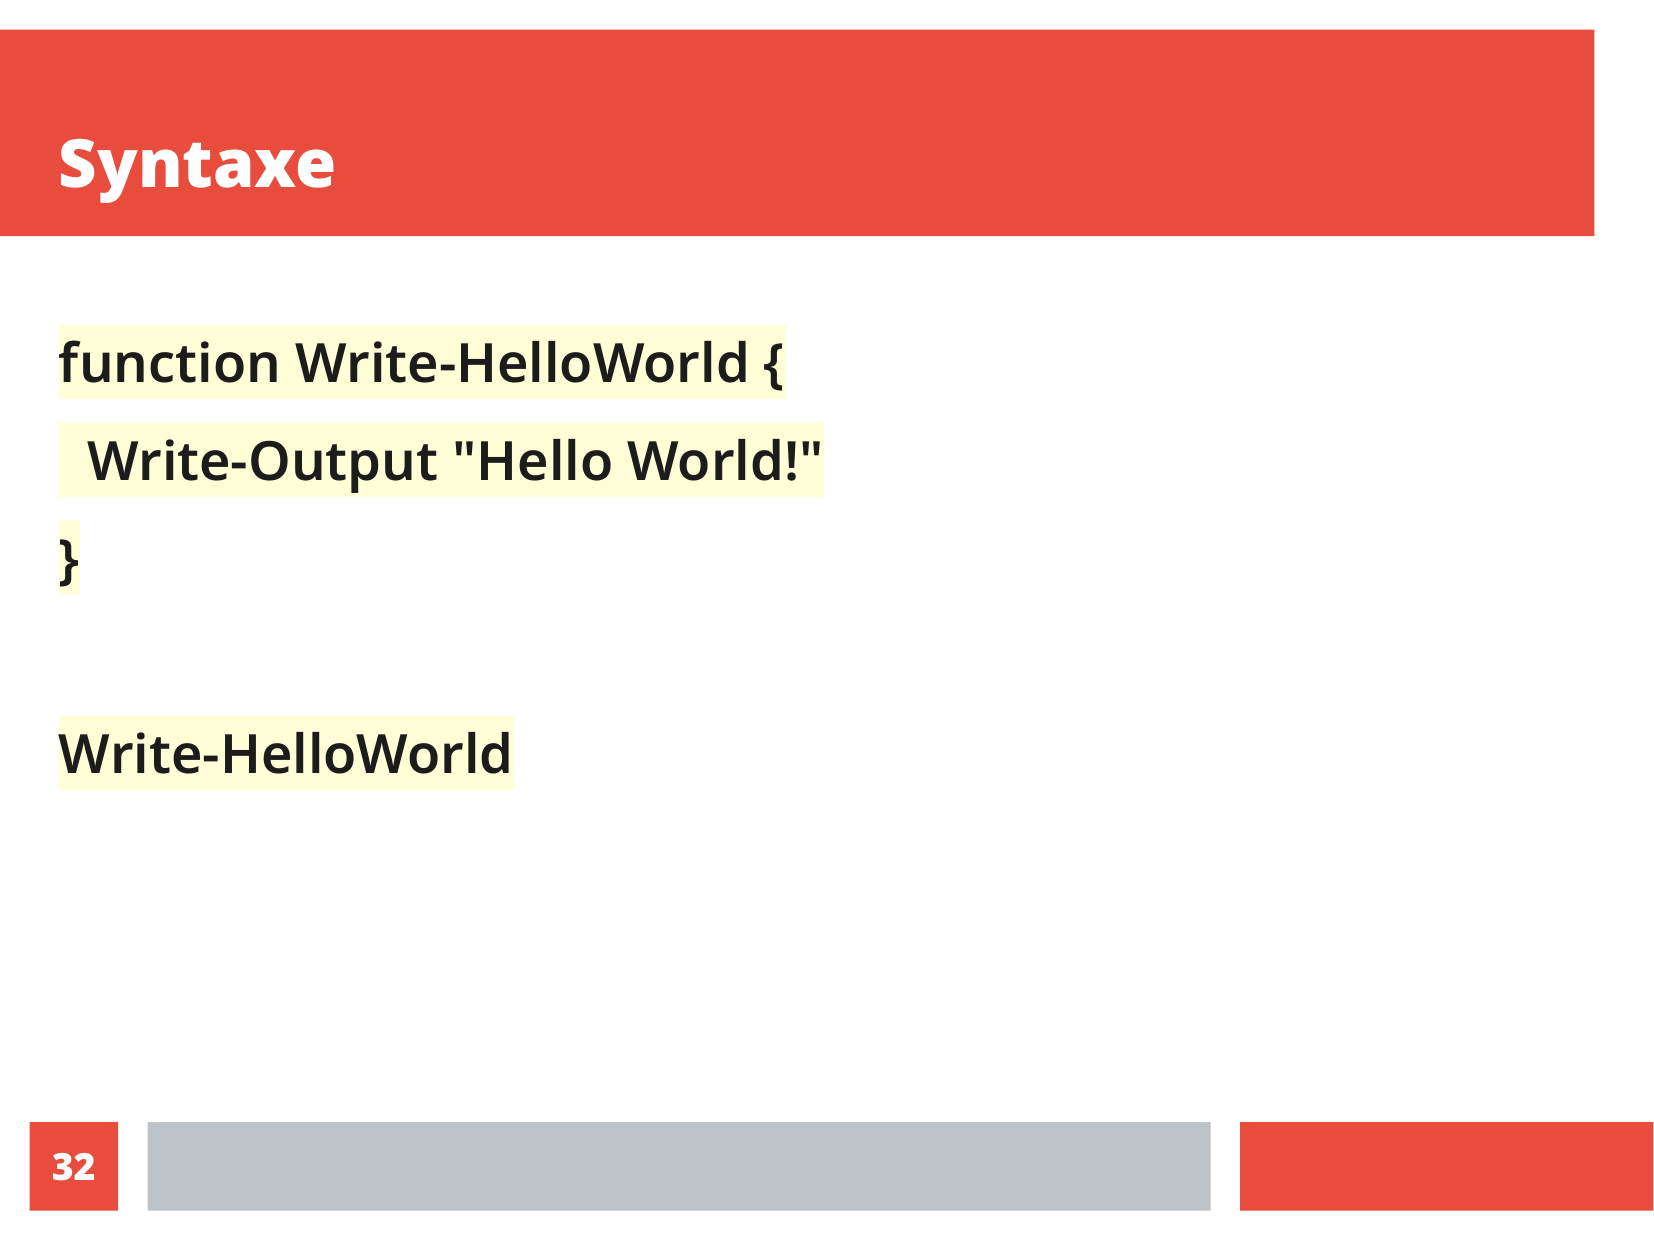

# Syntaxe
function Write-HelloWorld {
 Write-Output "Hello World!"
}
Write-HelloWorld
32